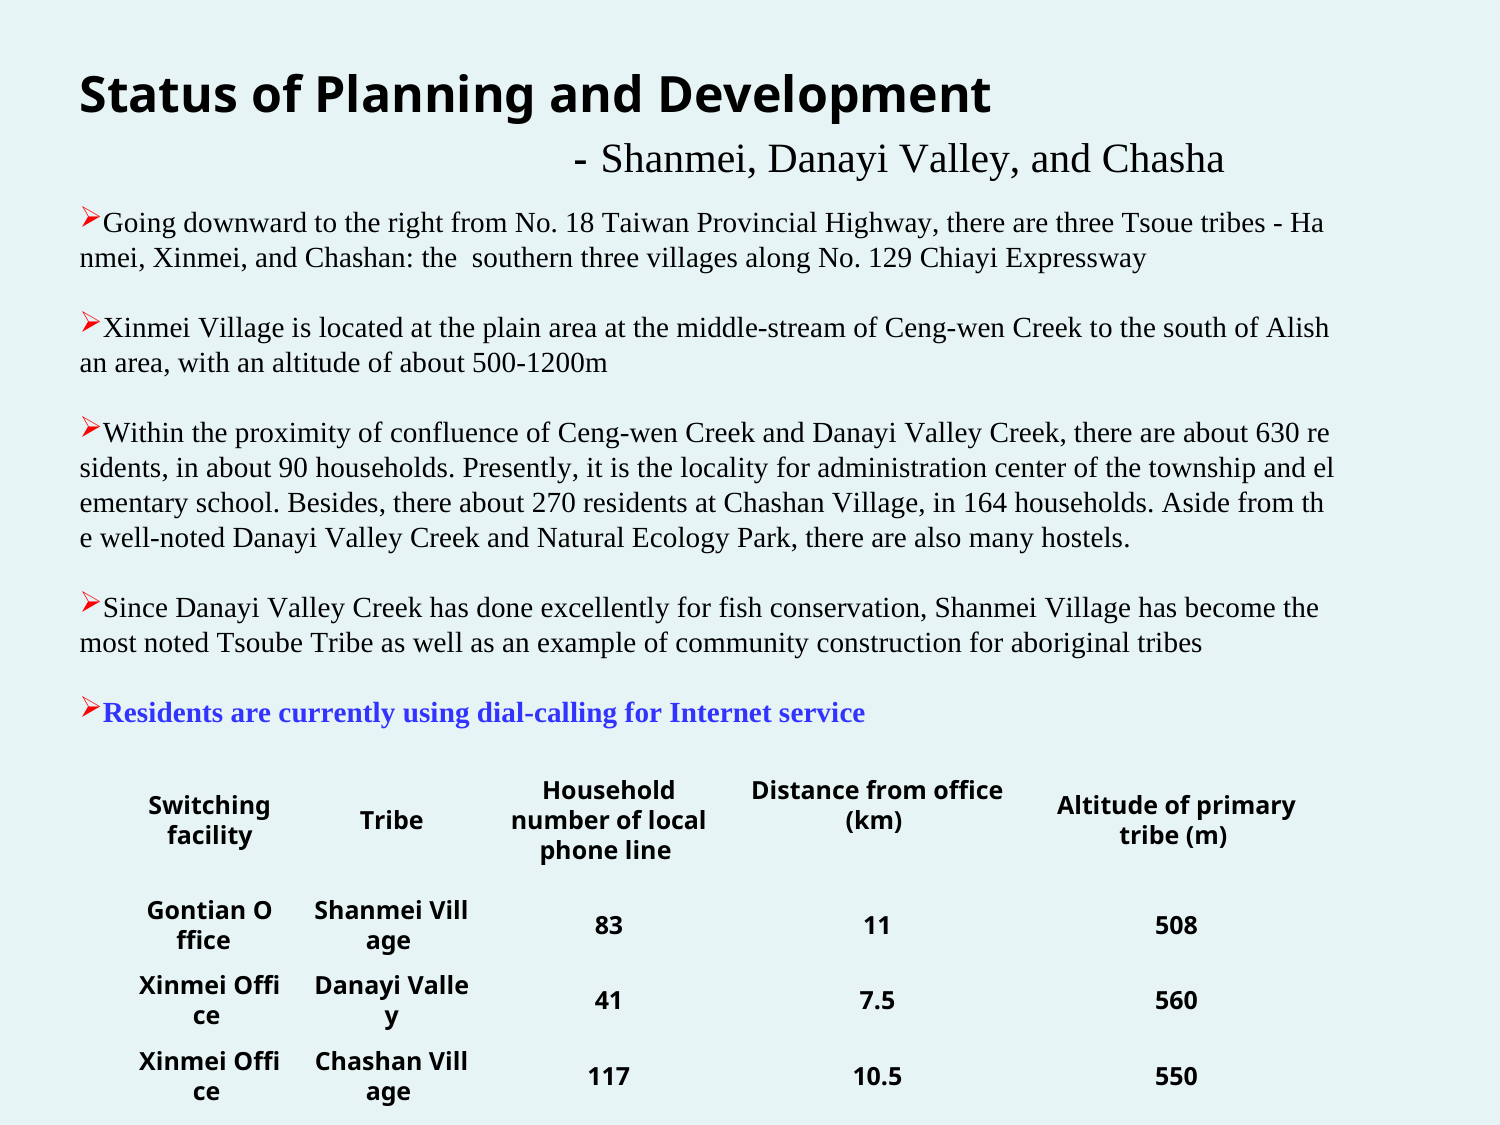

Status of Planning and Development
 - Shanmei, Danayi Valley, and Chasha
Going downward to the right from No. 18 Taiwan Provincial Highway, there are three Tsoue tribes - Hanmei, Xinmei, and Chashan: the southern three villages along No. 129 Chiayi Expressway
Xinmei Village is located at the plain area at the middle-stream of Ceng-wen Creek to the south of Alishan area, with an altitude of about 500-1200m
Within the proximity of confluence of Ceng-wen Creek and Danayi Valley Creek, there are about 630 residents, in about 90 households. Presently, it is the locality for administration center of the township and elementary school. Besides, there about 270 residents at Chashan Village, in 164 households. Aside from the well-noted Danayi Valley Creek and Natural Ecology Park, there are also many hostels.
Since Danayi Valley Creek has done excellently for fish conservation, Shanmei Village has become the most noted Tsoube Tribe as well as an example of community construction for aboriginal tribes
Residents are currently using dial-calling for Internet service
| Switching facility | Tribe | Household number of local phone line | Distance from office (km) | Altitude of primary tribe (m) |
| --- | --- | --- | --- | --- |
| Gontian Office | Shanmei Village | 83 | 11 | 508 |
| Xinmei Office | Danayi Valley | 41 | 7.5 | 560 |
| Xinmei Office | Chashan Village | 117 | 10.5 | 550 |